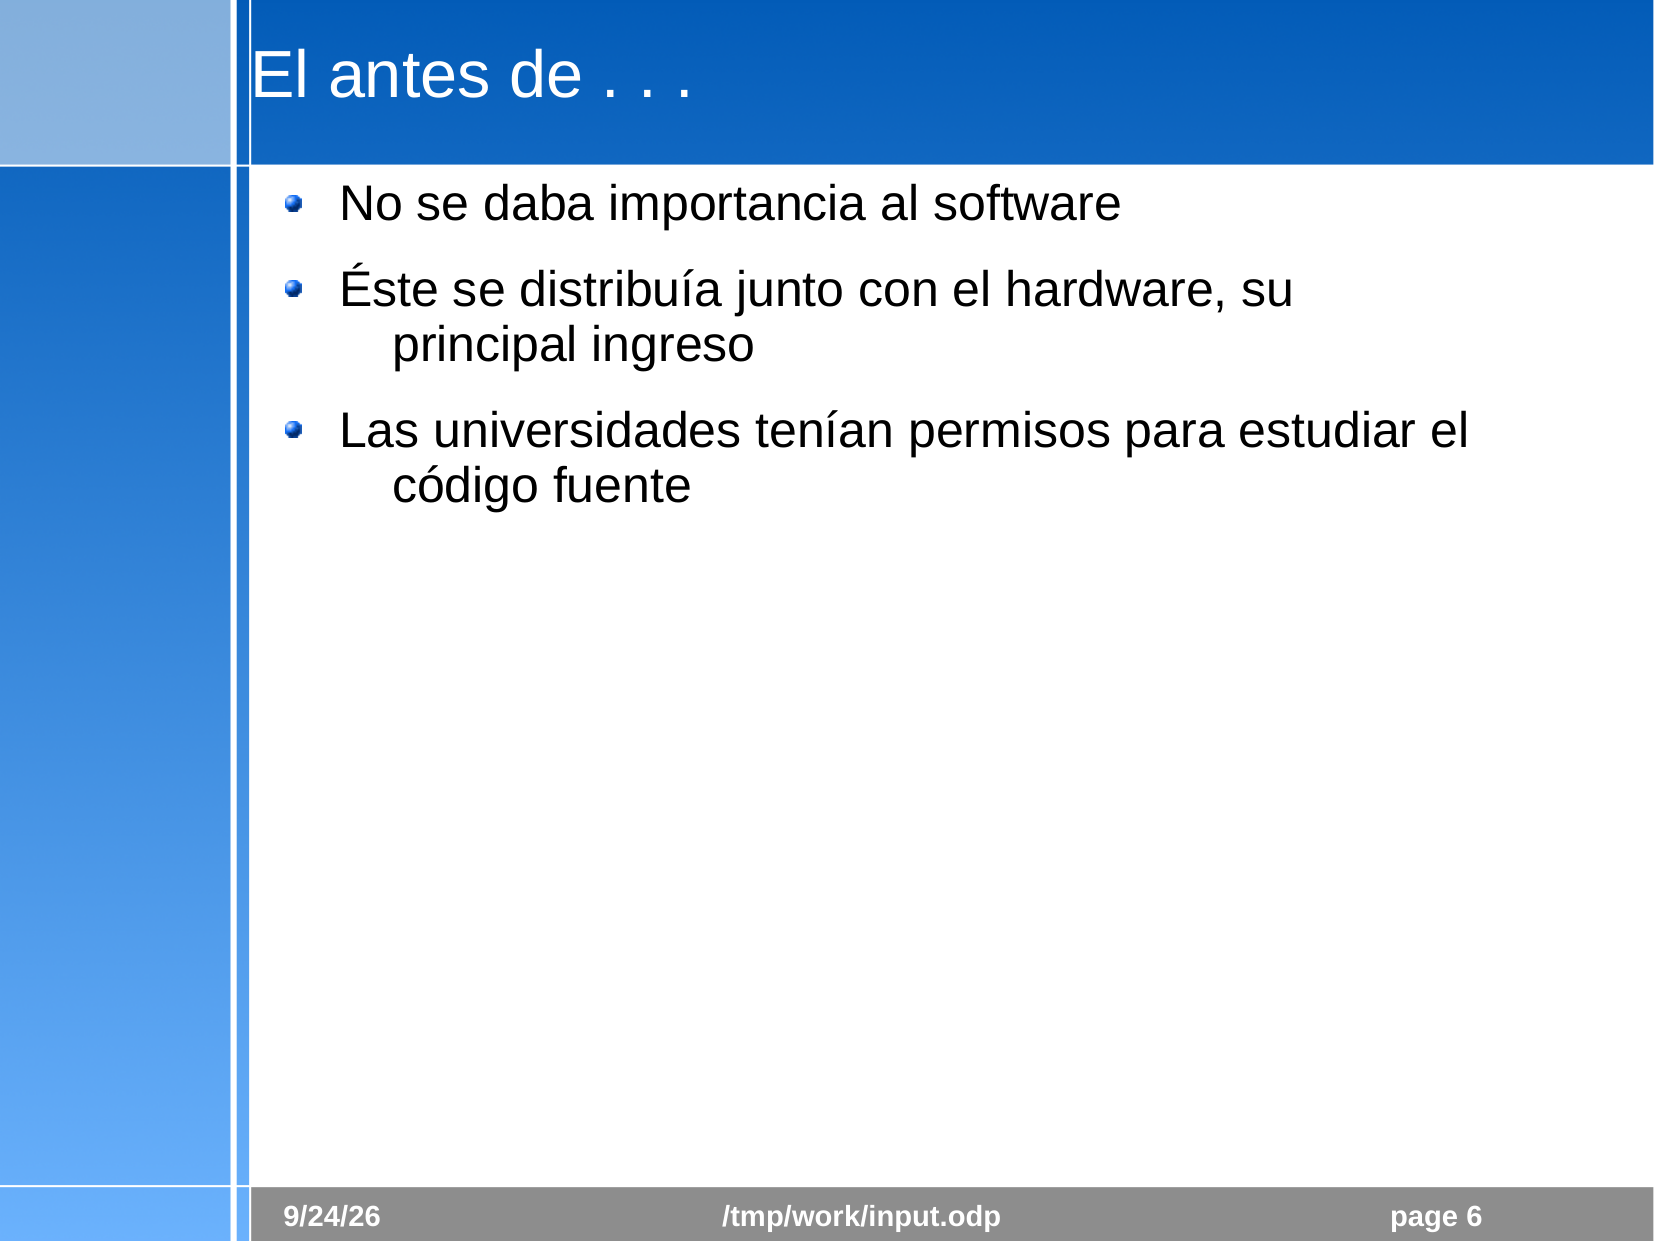

# El antes de . . .
No se daba importancia al software
Éste se distribuía junto con el hardware, su principal ingreso
Las universidades tenían permisos para estudiar el código fuente